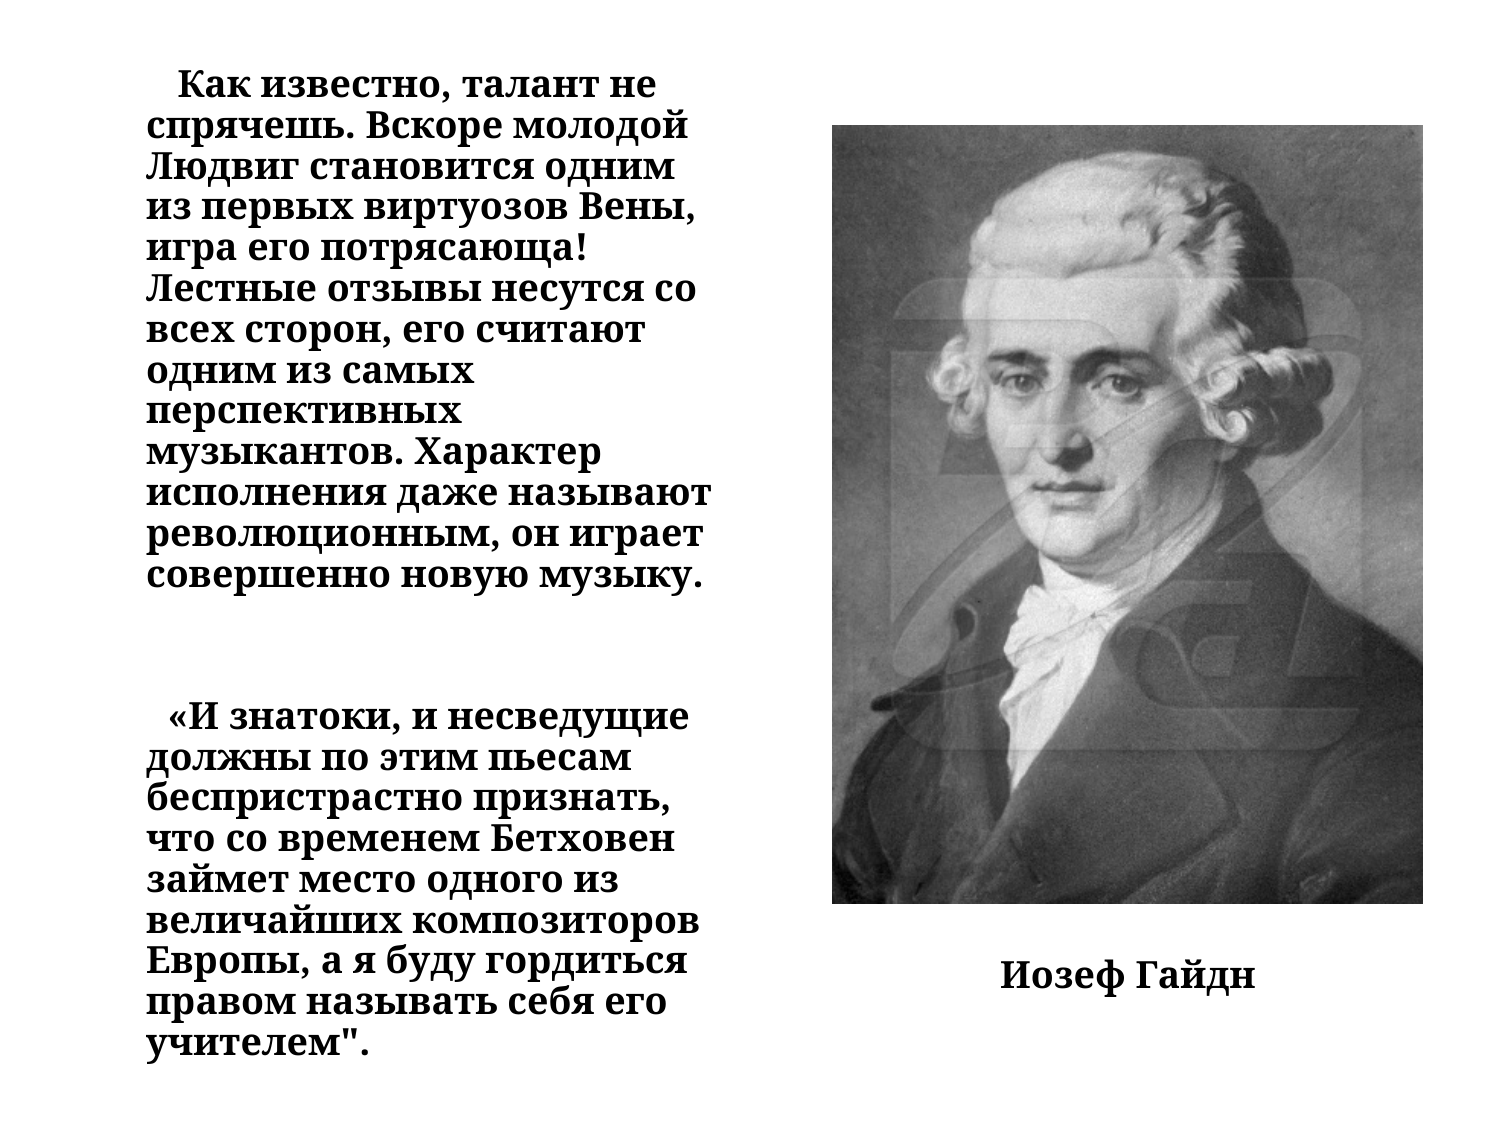

# Как известно, талант не спрячешь. Вскоре молодой Людвиг становится одним из первых виртуозов Вены, игра его потрясающа! Лестные отзывы несутся со всех сторон, его считают одним из самых перспективных музыкантов. Характер исполнения даже называют революционным, он играет совершенно новую музыку.
 «И знатоки, и несведущие должны по этим пьесам беспристрастно признать, что со временем Бетховен займет место одного из величайших композиторов Европы, а я буду гордиться правом называть себя его учителем".
Иозеф Гайдн